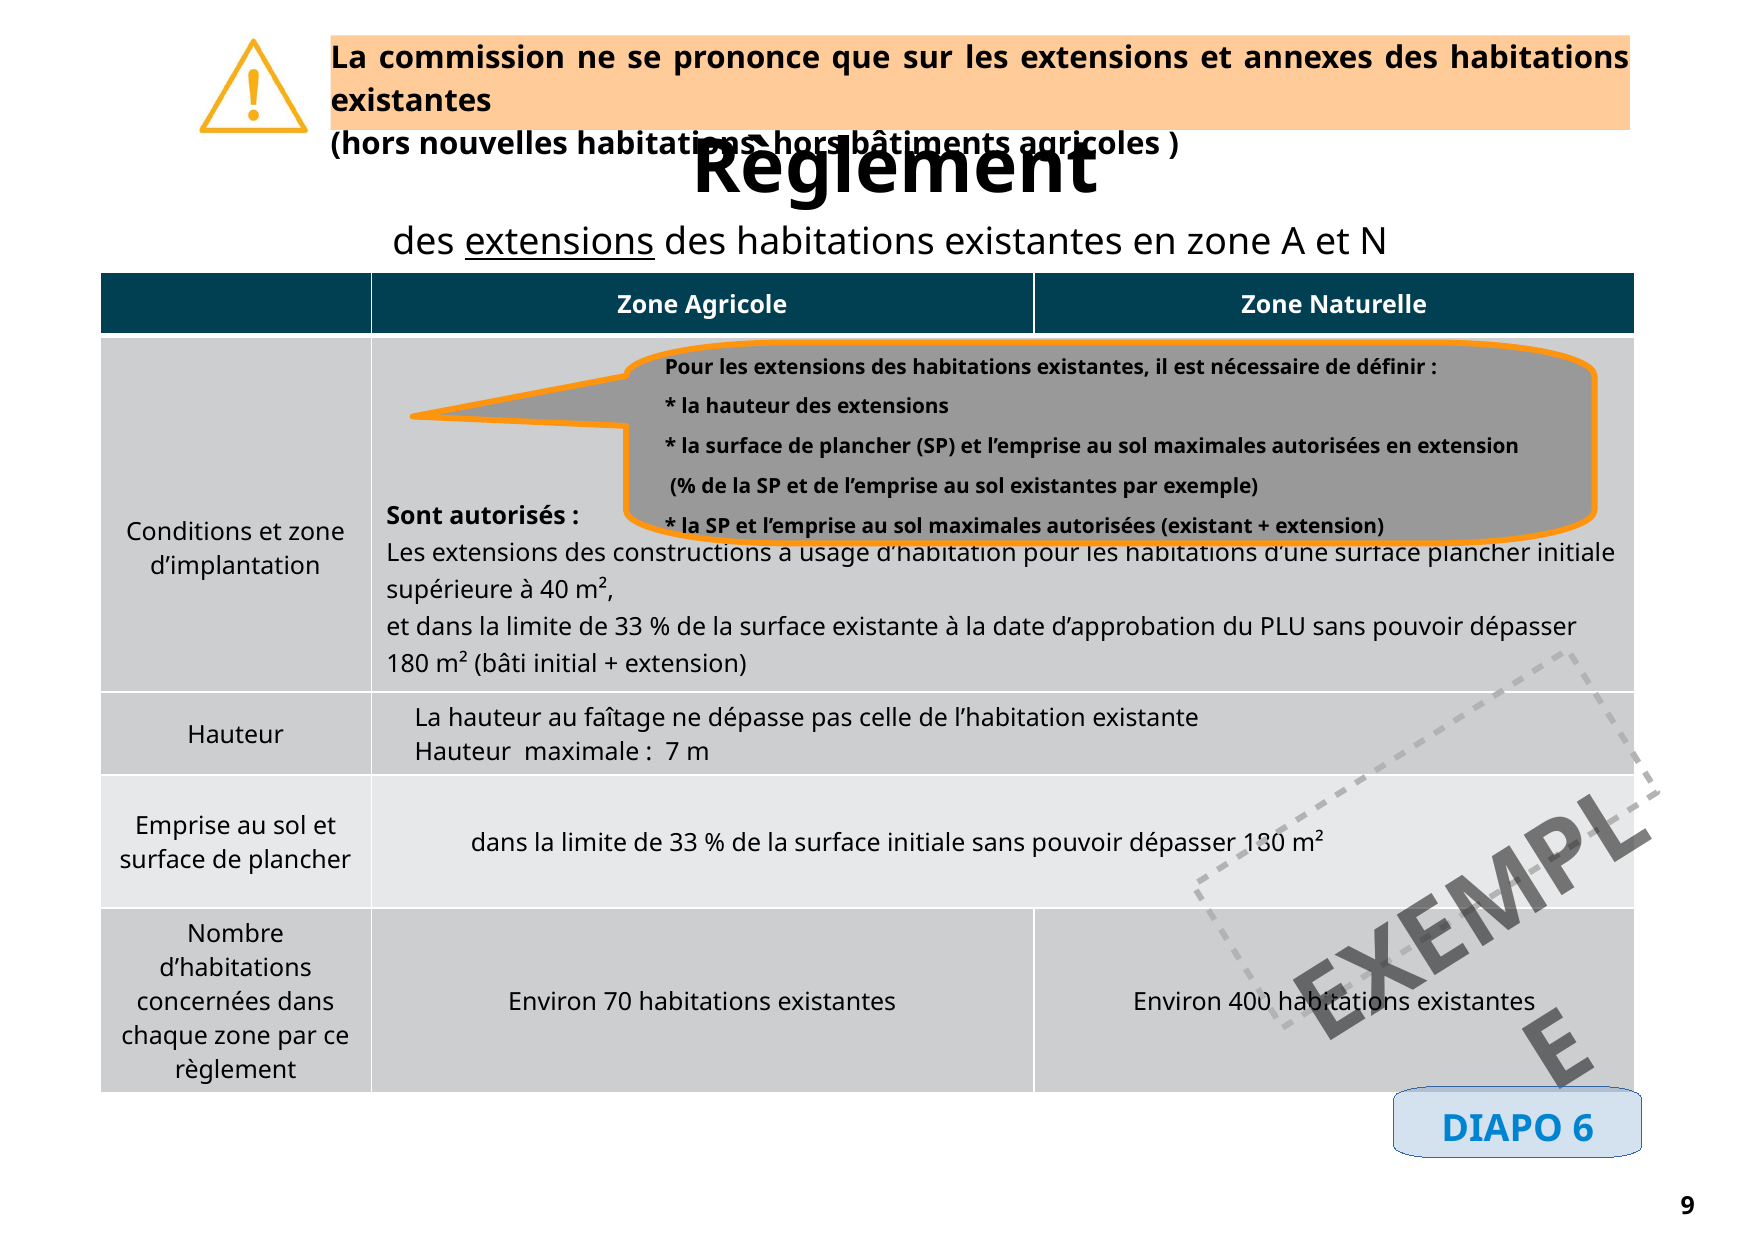

La commission ne se prononce que sur les extensions et annexes des habitations existantes
(hors nouvelles habitations, hors bâtiments agricoles )
# Règlement des extensions des habitations existantes en zone A et N
| | Zone Agricole | Zone Naturelle |
| --- | --- | --- |
| Conditions et zone d’implantation | Sont autorisés : Les extensions des constructions à usage d’habitation pour les habitations d’une surface plancher initiale supérieure à 40 m², et dans la limite de 33 % de la surface existante à la date d’approbation du PLU sans pouvoir dépasser 180 m² (bâti initial + extension) | |
| Hauteur | La hauteur au faîtage ne dépasse pas celle de l’habitation existante Hauteur maximale : 7 m | |
| Emprise au sol et surface de plancher | dans la limite de 33 % de la surface initiale sans pouvoir dépasser 180 m² | |
| Nombre d’habitations concernées dans chaque zone par ce règlement | Environ 70 habitations existantes | Environ 400 habitations existantes |
Pour les extensions des habitations existantes, il est nécessaire de définir :
* la hauteur des extensions
* la surface de plancher (SP) et l’emprise au sol maximales autorisées en extension
 (% de la SP et de l’emprise au sol existantes par exemple)
* la SP et l’emprise au sol maximales autorisées (existant + extension)
 EXEMPLE
DIAPO 6